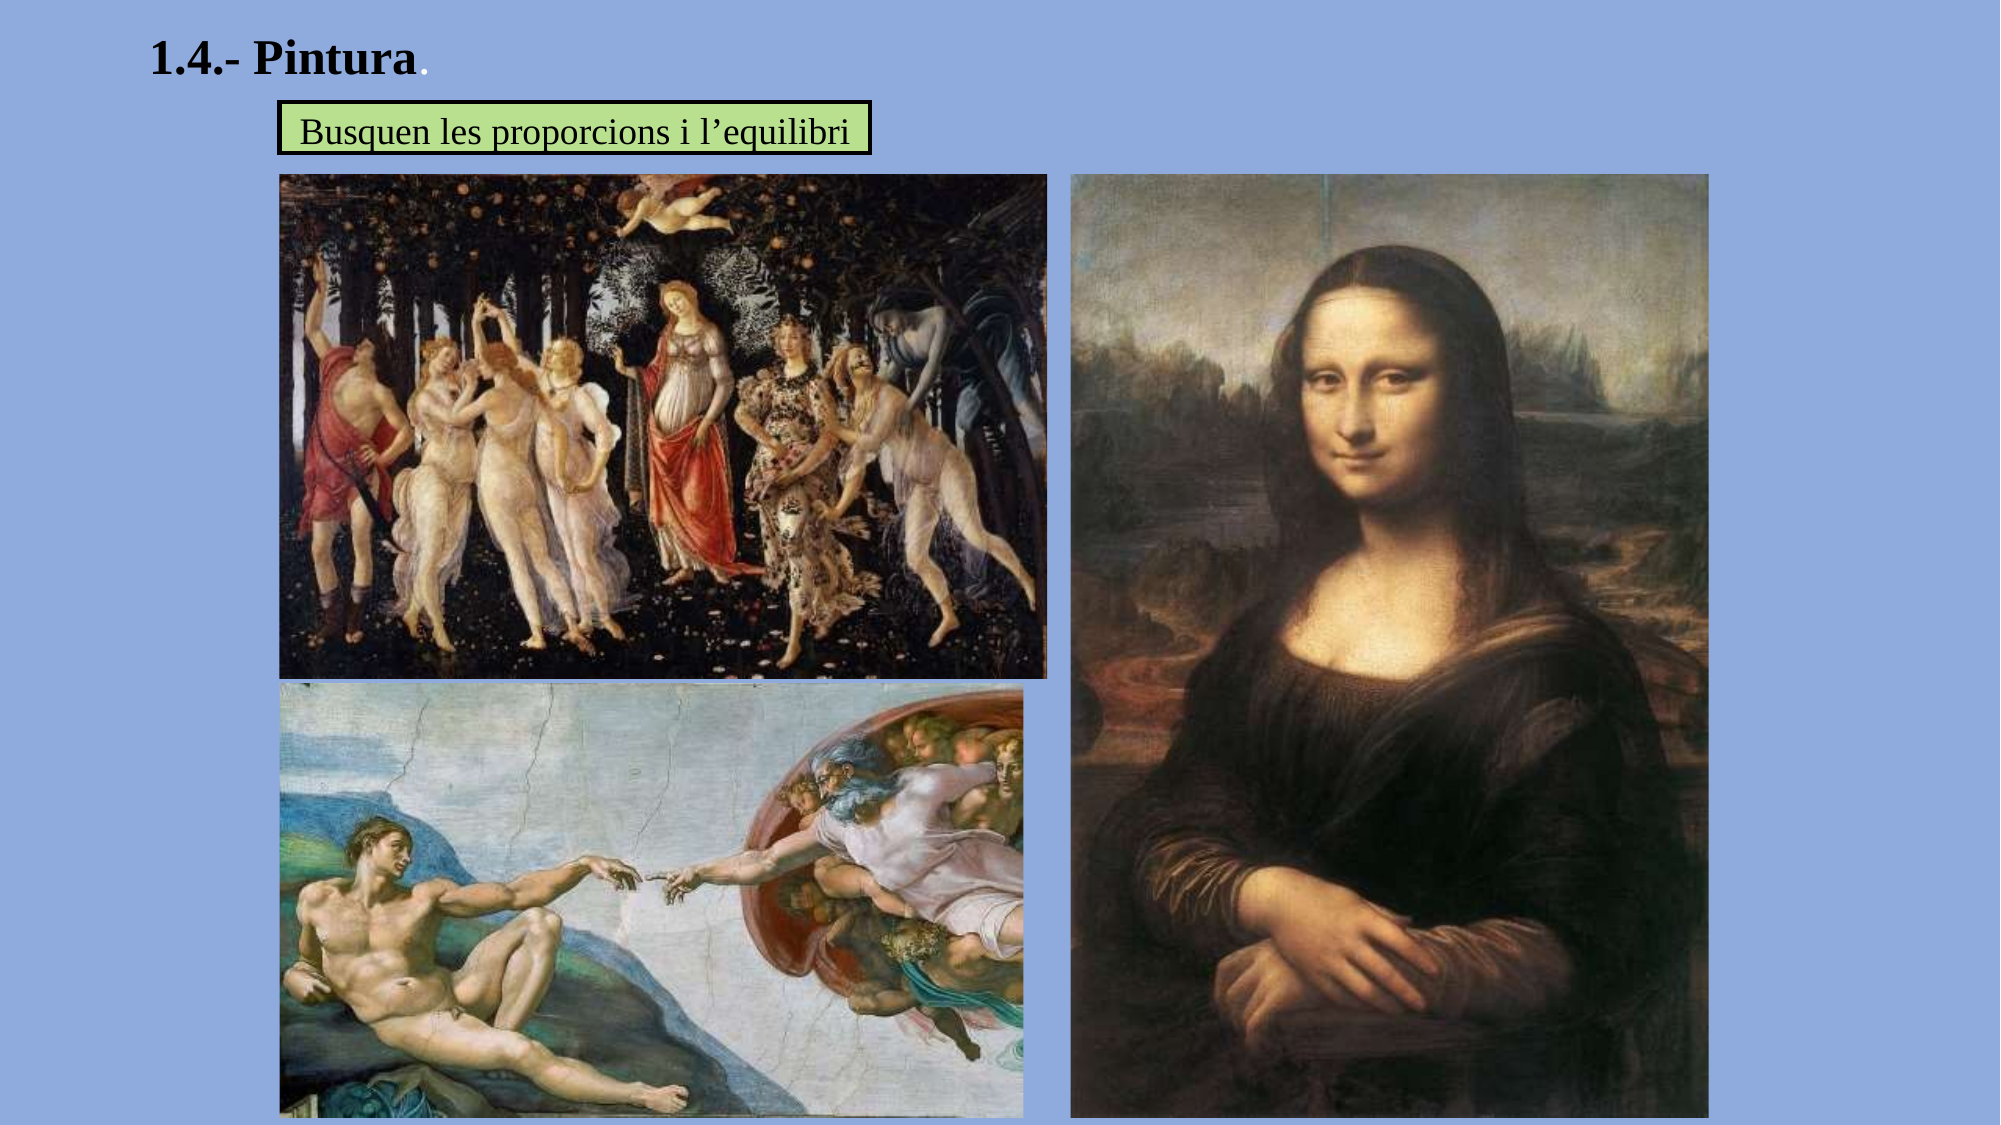

1.4.- Pintura.
Busquen les proporcions i l’equilibri